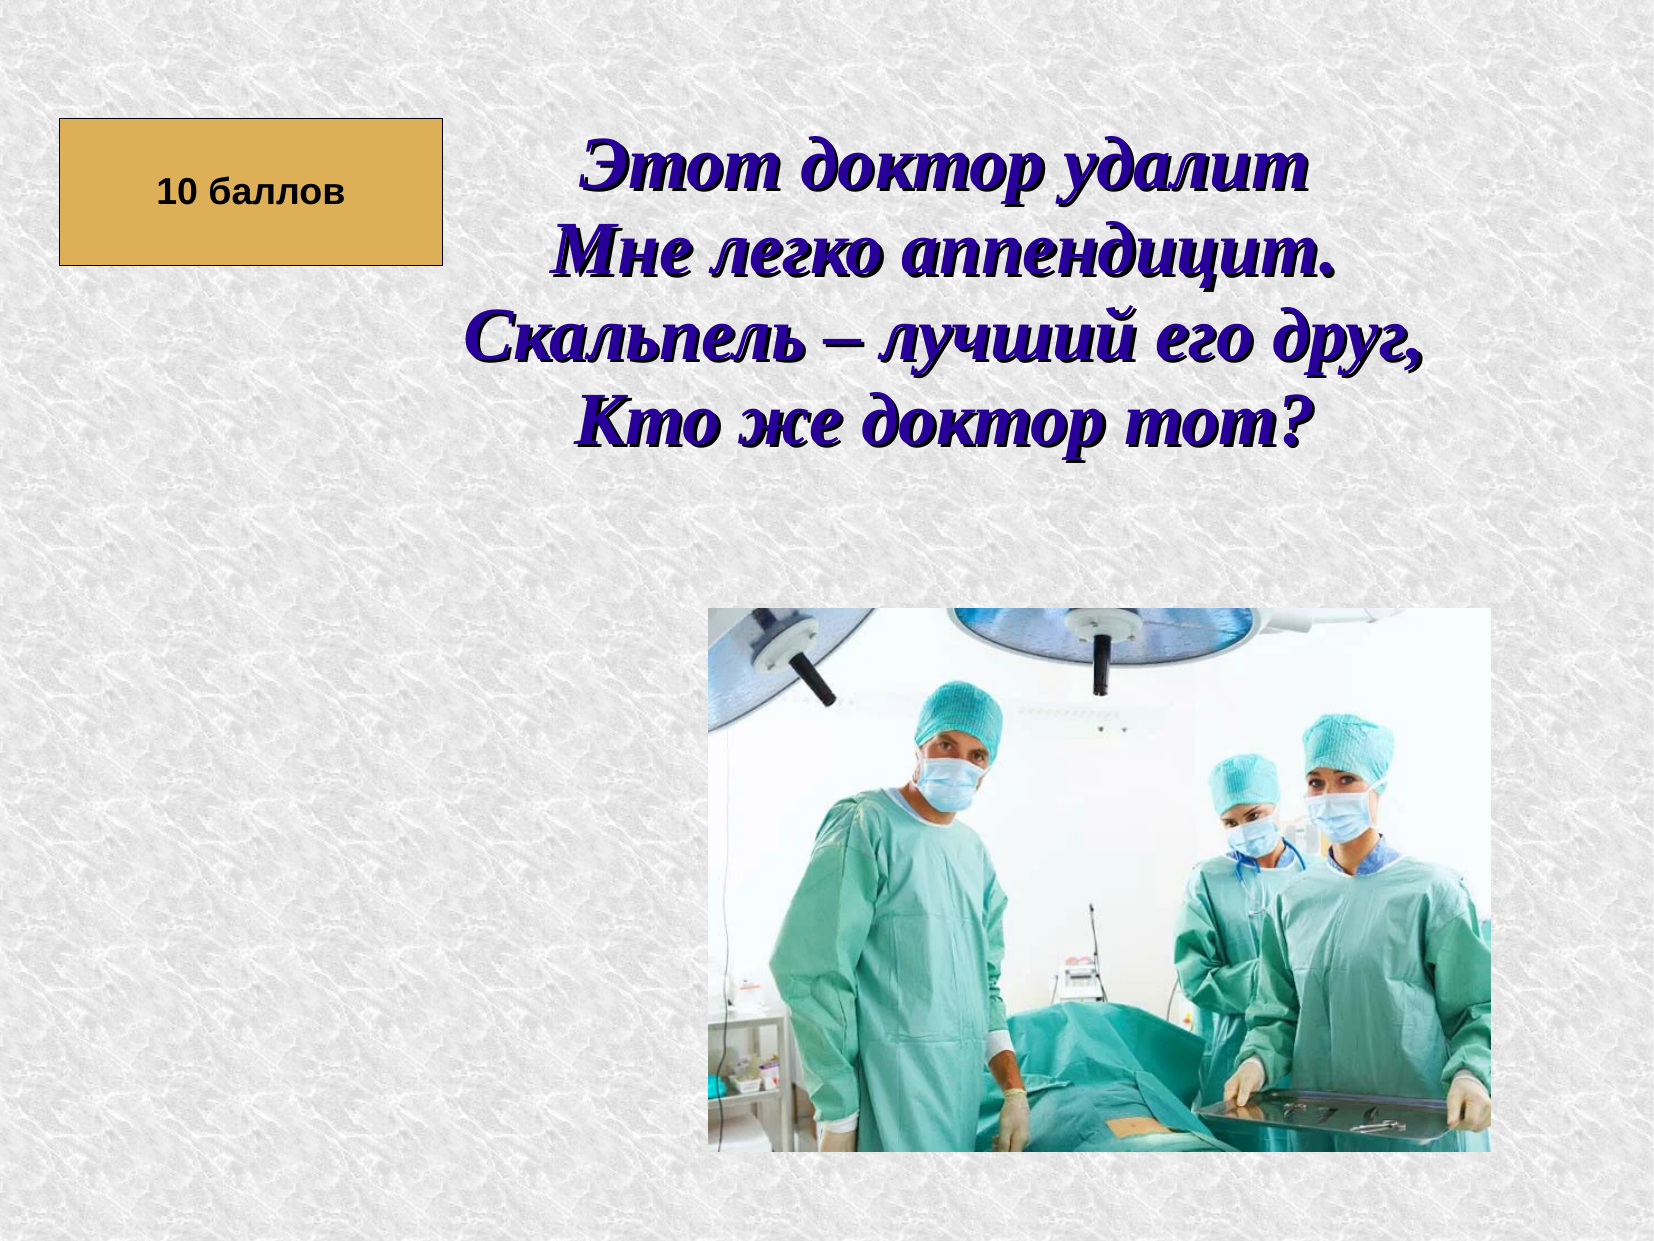

# Этот доктор удалит Мне легко аппендицит. Скальпель – лучший его друг, Кто же доктор тот?
10 баллов